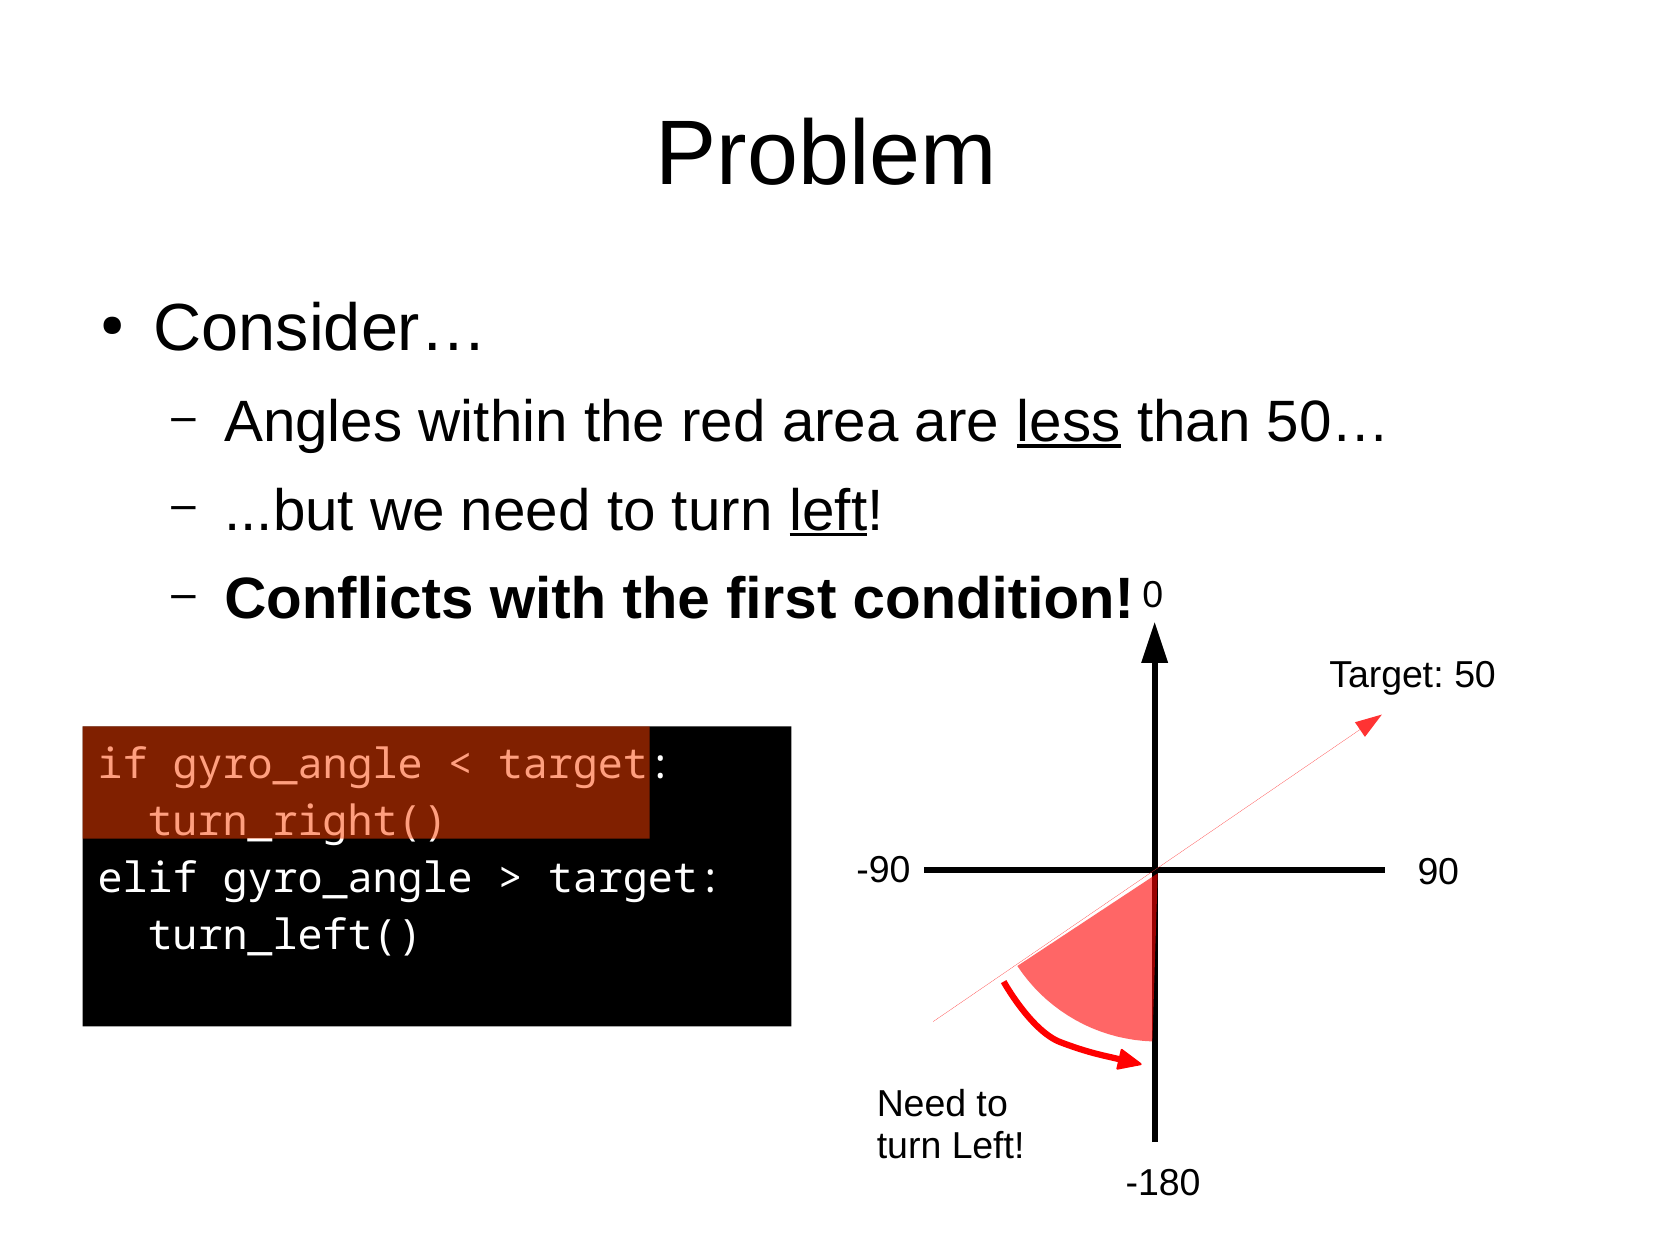

# Problem
Consider…
Angles within the red area are less than 50…
...but we need to turn left!
Conflicts with the first condition!
0
-90
90
-180
Target: 50
if gyro_angle < target:
 turn_right()
elif gyro_angle > target:
 turn_left()
Need to
turn Left!